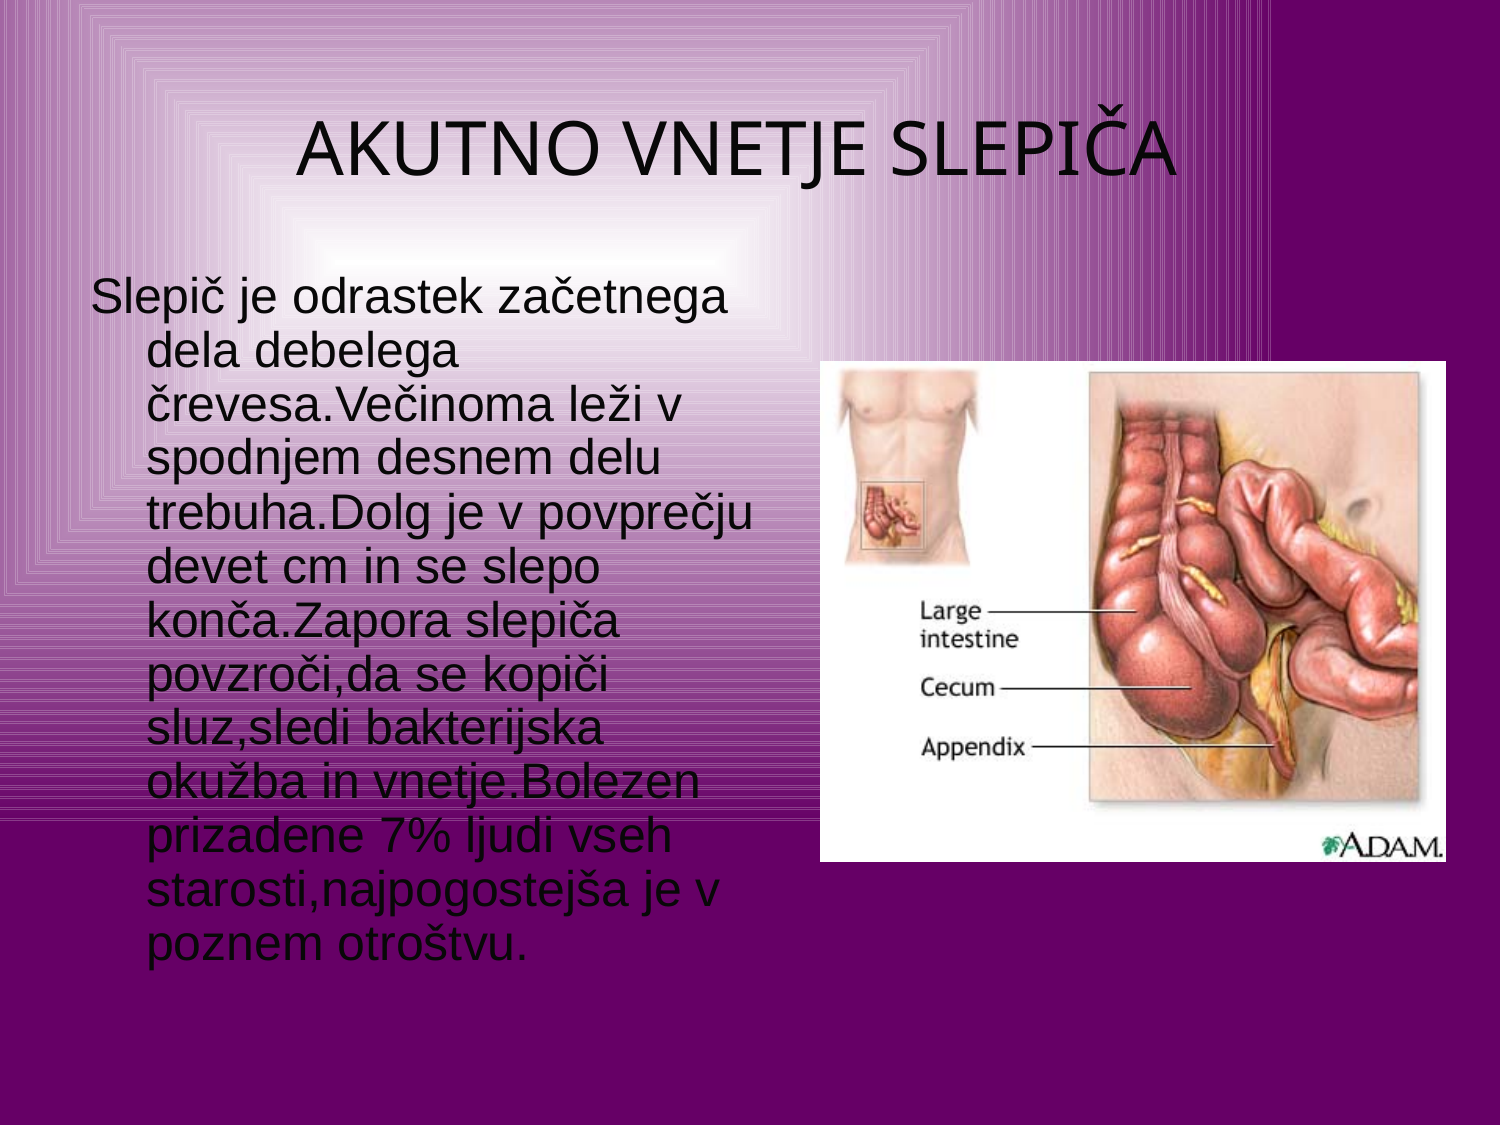

# AKUTNO VNETJE SLEPIČA
Slepič je odrastek začetnega dela debelega črevesa.Večinoma leži v spodnjem desnem delu trebuha.Dolg je v povprečju devet cm in se slepo konča.Zapora slepiča povzroči,da se kopiči sluz,sledi bakterijska okužba in vnetje.Bolezen prizadene 7% ljudi vseh starosti,najpogostejša je v poznem otroštvu.